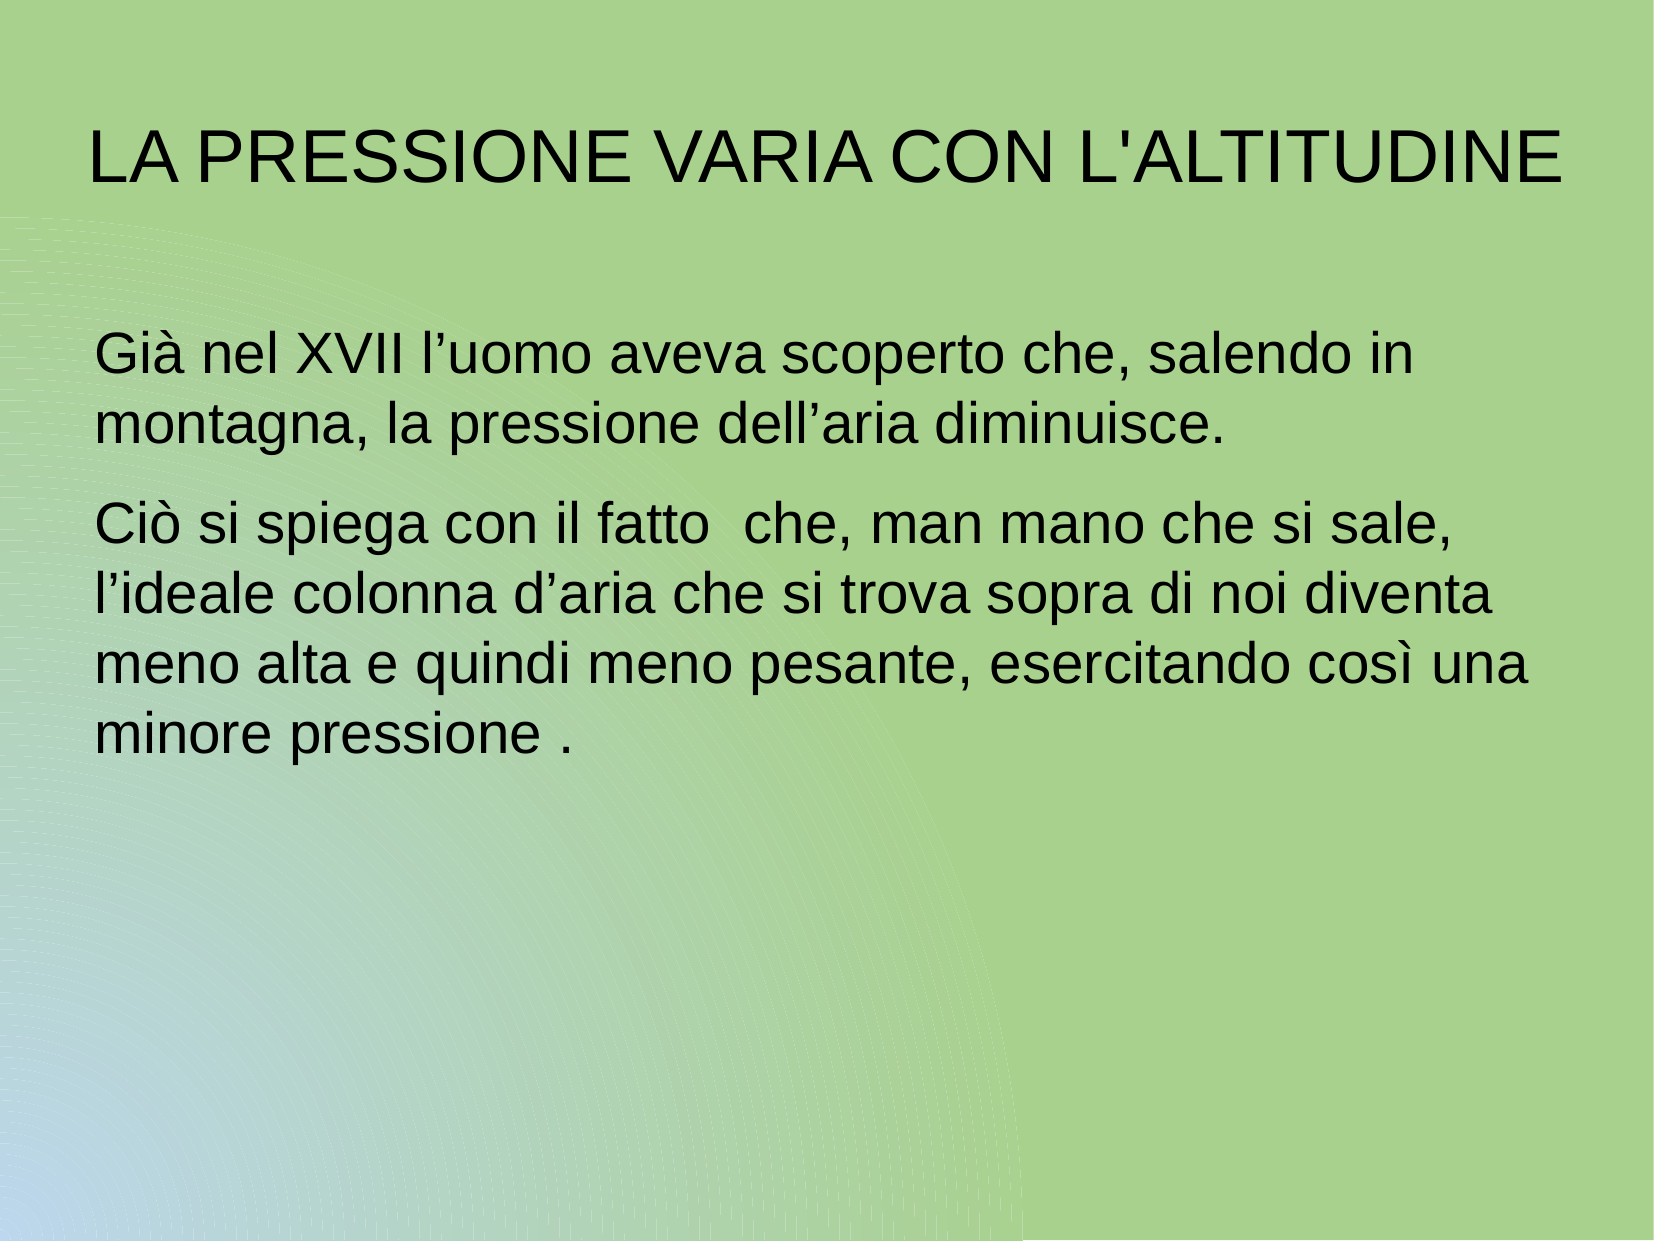

# LA PRESSIONE VARIA CON L'ALTITUDINE
Già nel XVII l’uomo aveva scoperto che, salendo in montagna, la pressione dell’aria diminuisce.
Ciò si spiega con il fatto che, man mano che si sale, l’ideale colonna d’aria che si trova sopra di noi diventa meno alta e quindi meno pesante, esercitando così una minore pressione .